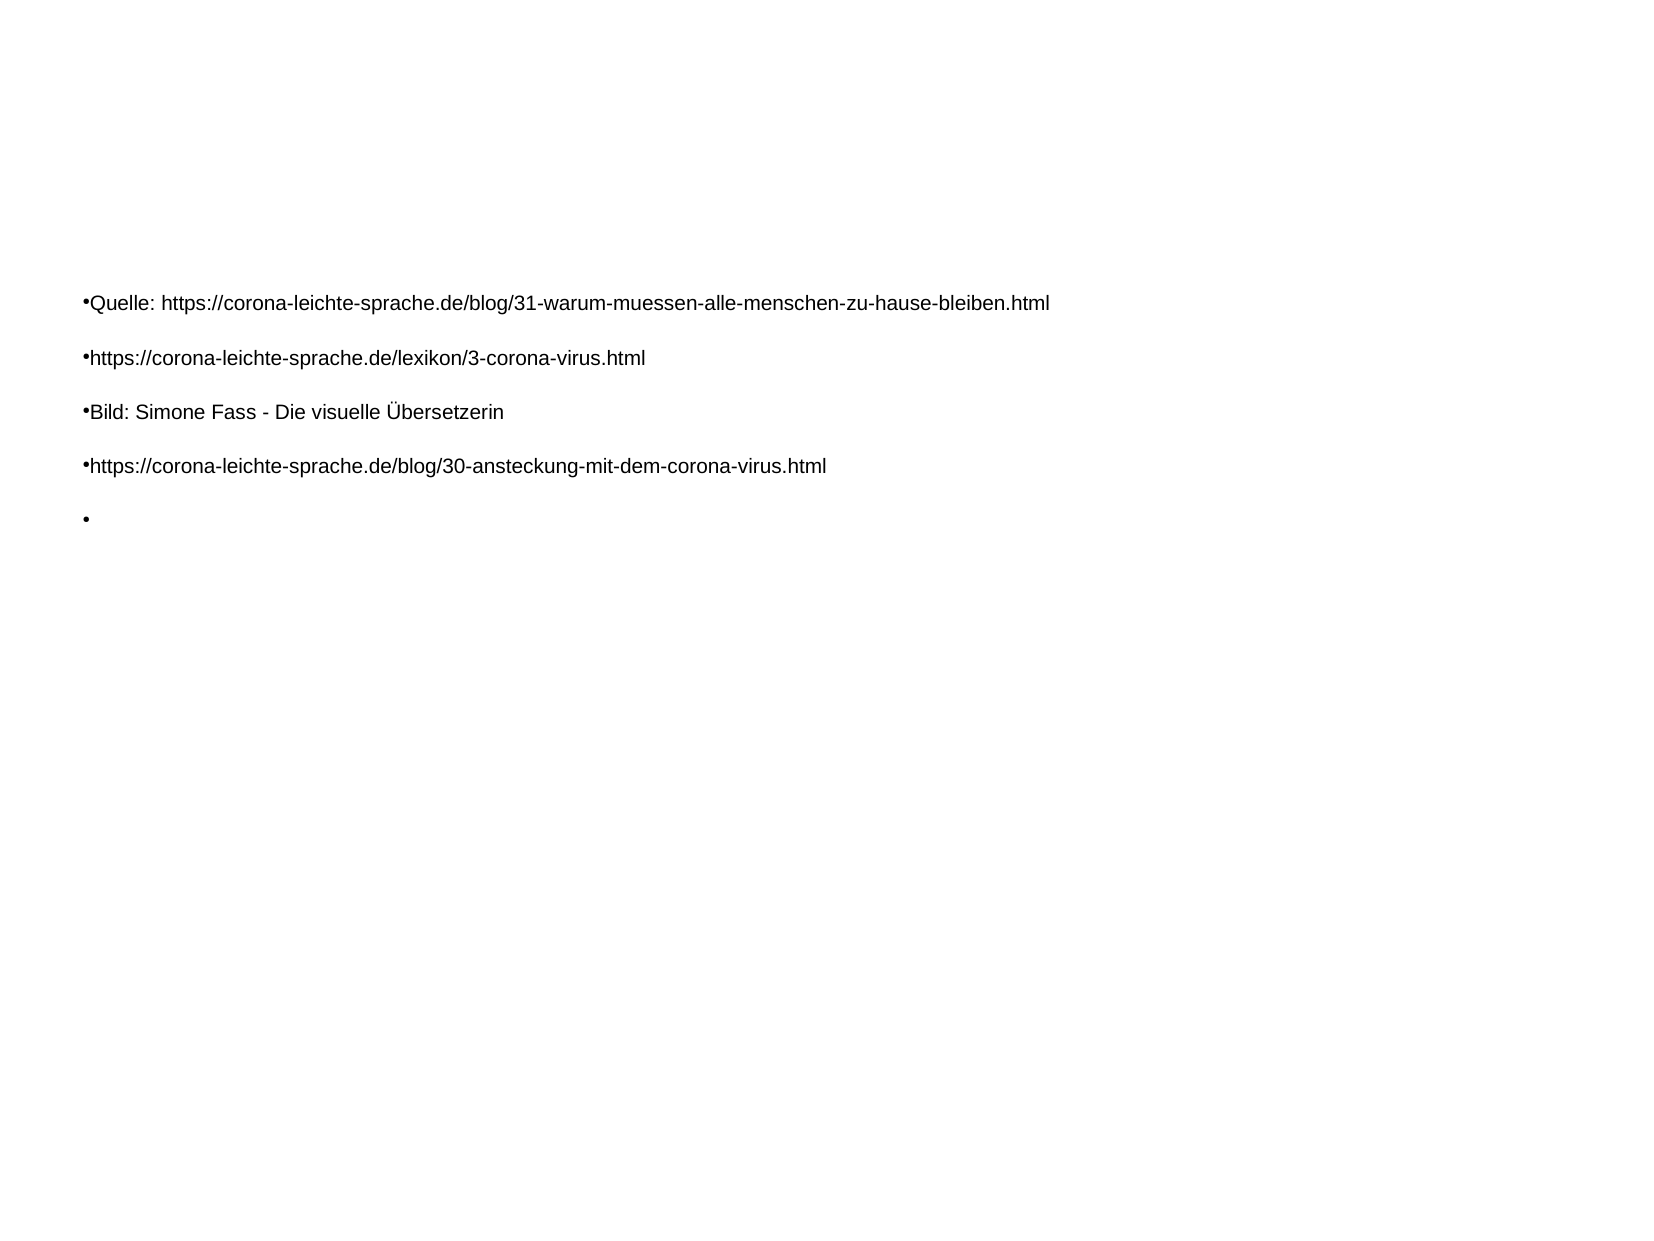

#
Quelle: https://corona-leichte-sprache.de/blog/31-warum-muessen-alle-menschen-zu-hause-bleiben.html
https://corona-leichte-sprache.de/lexikon/3-corona-virus.html
Bild: Simone Fass - Die visuelle Übersetzerin
https://corona-leichte-sprache.de/blog/30-ansteckung-mit-dem-corona-virus.html